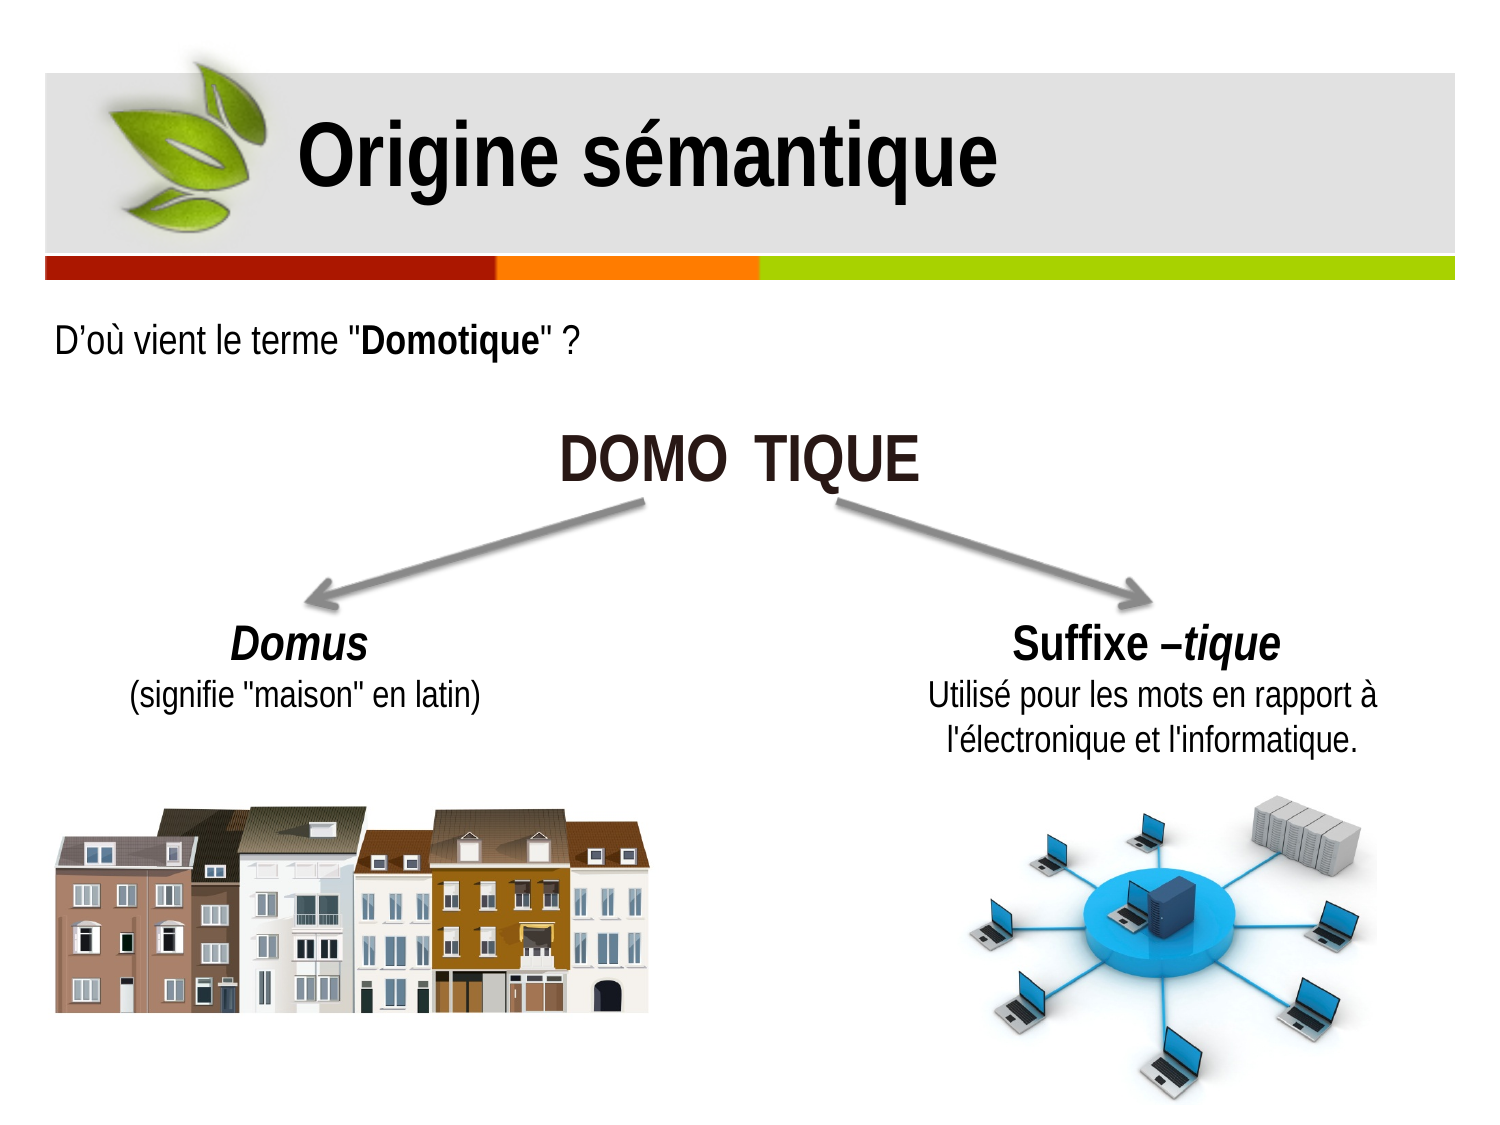

Origine sémantique
D’où vient le terme "Domotique" ?
DOMO
TIQUE
Domus
(signifie "maison" en latin)
Suffixe –tique
Utilisé pour les mots en rapport à l'électronique et l'informatique.
© http://jl.franchomme.free.fr